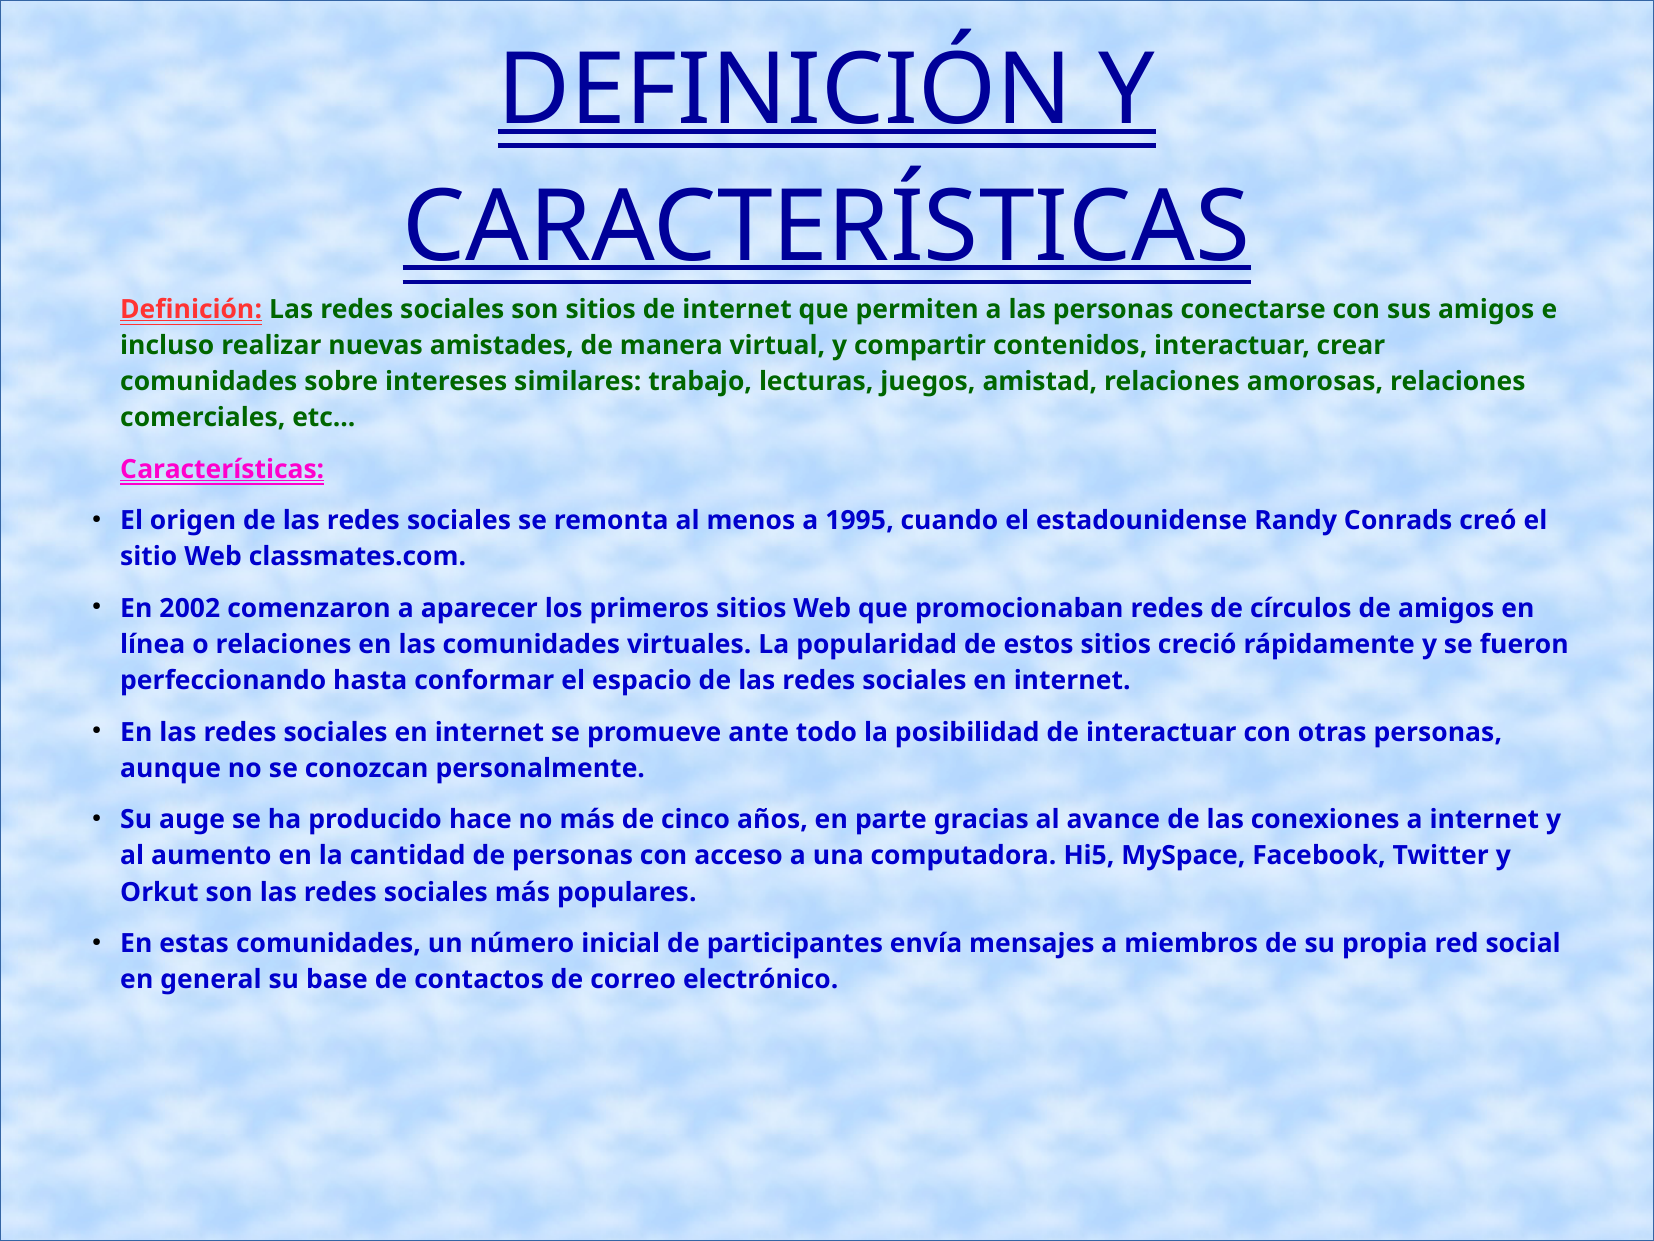

# DEFINICIÓN Y CARACTERÍSTICAS
Definición: Las redes sociales son sitios de internet que permiten a las personas conectarse con sus amigos e incluso realizar nuevas amistades, de manera virtual, y compartir contenidos, interactuar, crear comunidades sobre intereses similares: trabajo, lecturas, juegos, amistad, relaciones amorosas, relaciones comerciales, etc...
Características:
El origen de las redes sociales se remonta al menos a 1995, cuando el estadounidense Randy Conrads creó el sitio Web classmates.com.
En 2002 comenzaron a aparecer los primeros sitios Web que promocionaban redes de círculos de amigos en línea o relaciones en las comunidades virtuales. La popularidad de estos sitios creció rápidamente y se fueron perfeccionando hasta conformar el espacio de las redes sociales en internet.
En las redes sociales en internet se promueve ante todo la posibilidad de interactuar con otras personas, aunque no se conozcan personalmente.
Su auge se ha producido hace no más de cinco años, en parte gracias al avance de las conexiones a internet y al aumento en la cantidad de personas con acceso a una computadora. Hi5, MySpace, Facebook, Twitter y Orkut son las redes sociales más populares.
En estas comunidades, un número inicial de participantes envía mensajes a miembros de su propia red social en general su base de contactos de correo electrónico.